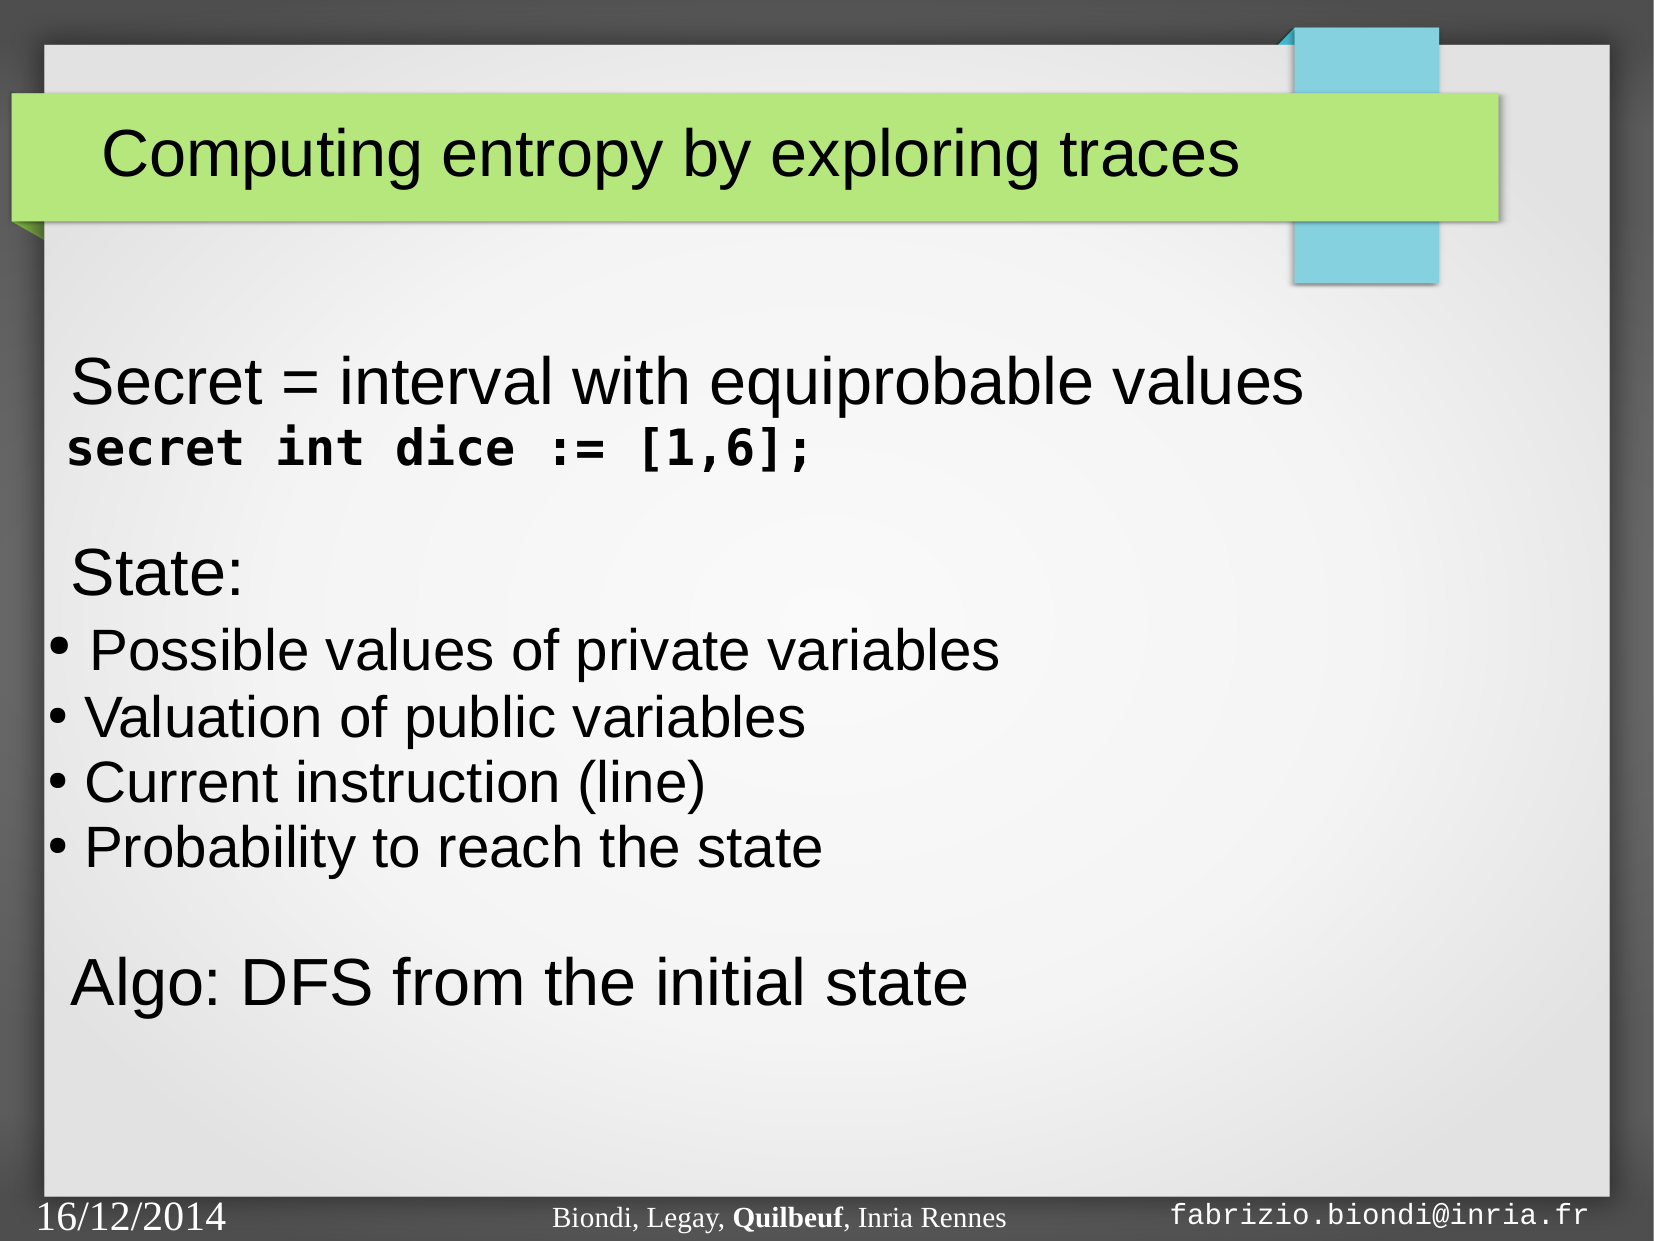

Computing entropy by exploring traces
# Secret = interval with equiprobable values
secret int dice := [1,6];
State:
 Possible values of private variables
 Valuation of public variables
 Current instruction (line)
 Probability to reach the state
Algo: DFS from the initial state